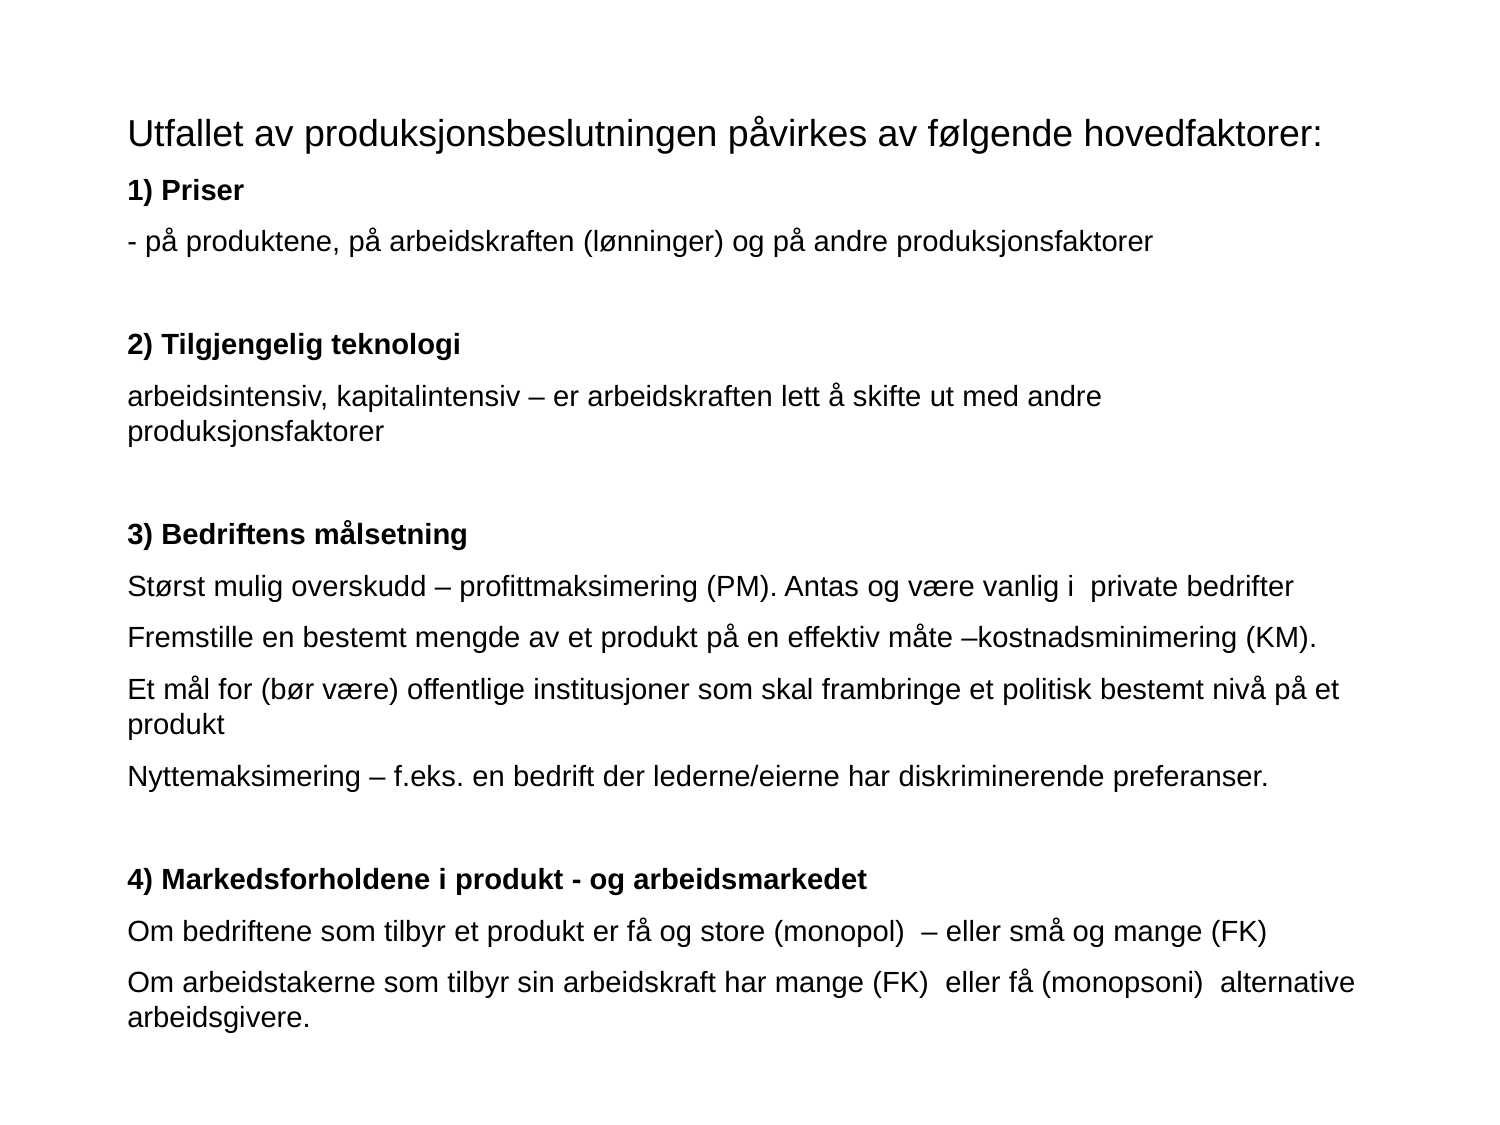

Utfallet av produksjonsbeslutningen påvirkes av følgende hovedfaktorer:
1) Priser
- på produktene, på arbeidskraften (lønninger) og på andre produksjonsfaktorer
2) Tilgjengelig teknologi
arbeidsintensiv, kapitalintensiv – er arbeidskraften lett å skifte ut med andre produksjonsfaktorer
3) Bedriftens målsetning
Størst mulig overskudd – profittmaksimering (PM). Antas og være vanlig i private bedrifter
Fremstille en bestemt mengde av et produkt på en effektiv måte –kostnadsminimering (KM).
Et mål for (bør være) offentlige institusjoner som skal frambringe et politisk bestemt nivå på et produkt
Nyttemaksimering – f.eks. en bedrift der lederne/eierne har diskriminerende preferanser.
4) Markedsforholdene i produkt - og arbeidsmarkedet
Om bedriftene som tilbyr et produkt er få og store (monopol) – eller små og mange (FK)
Om arbeidstakerne som tilbyr sin arbeidskraft har mange (FK) eller få (monopsoni) alternative arbeidsgivere.